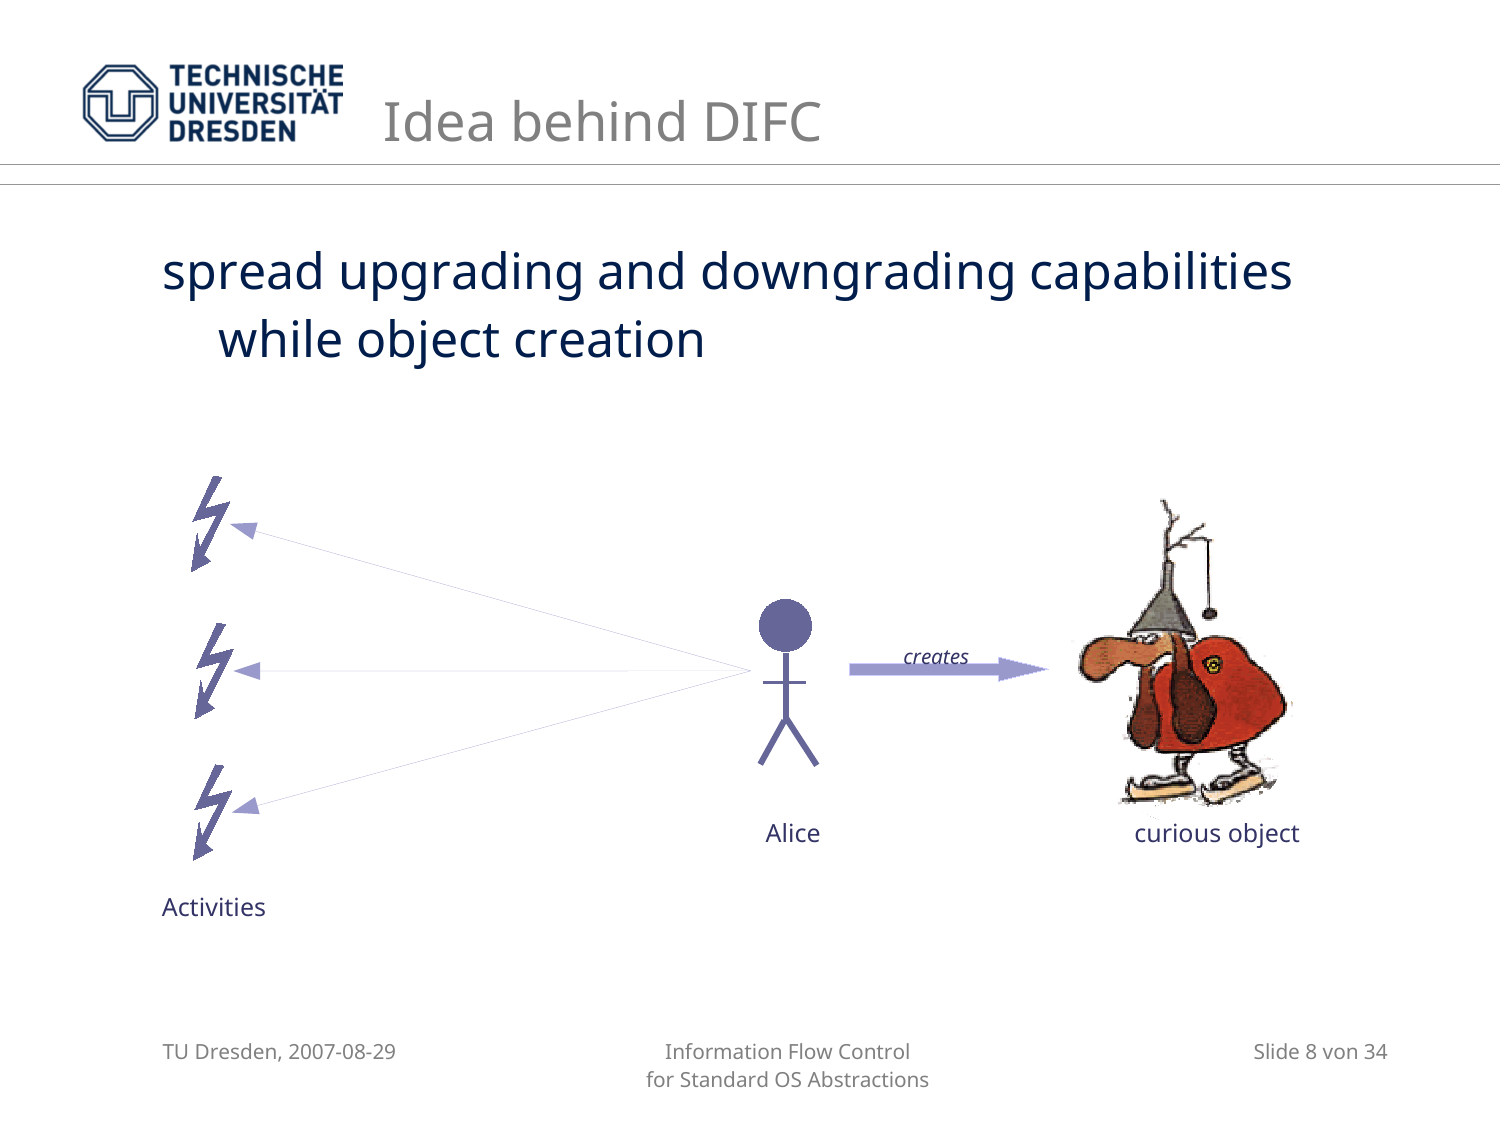

# Idea behind DIFC
spread upgrading and downgrading capabilities while object creation
creates
Alice
curious object
Activities
Presentation Title
8